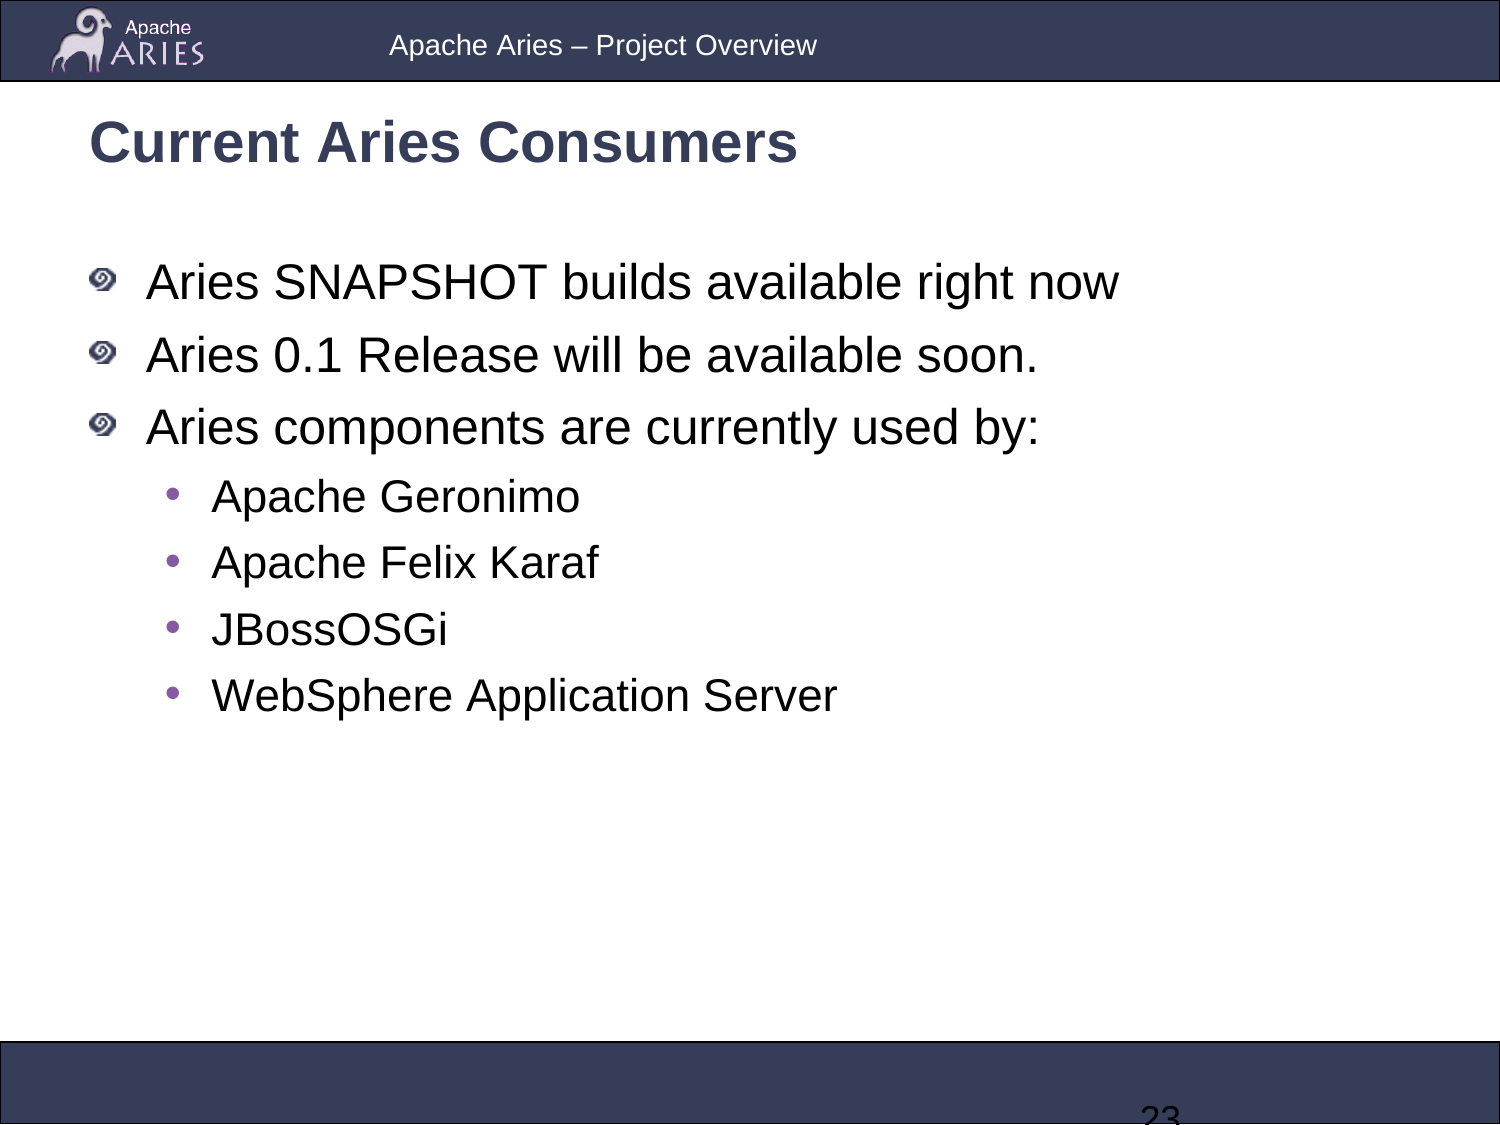

# Current Aries Consumers
Aries SNAPSHOT builds available right now
Aries 0.1 Release will be available soon.
Aries components are currently used by:
Apache Geronimo
Apache Felix Karaf
JBossOSGi
WebSphere Application Server
23